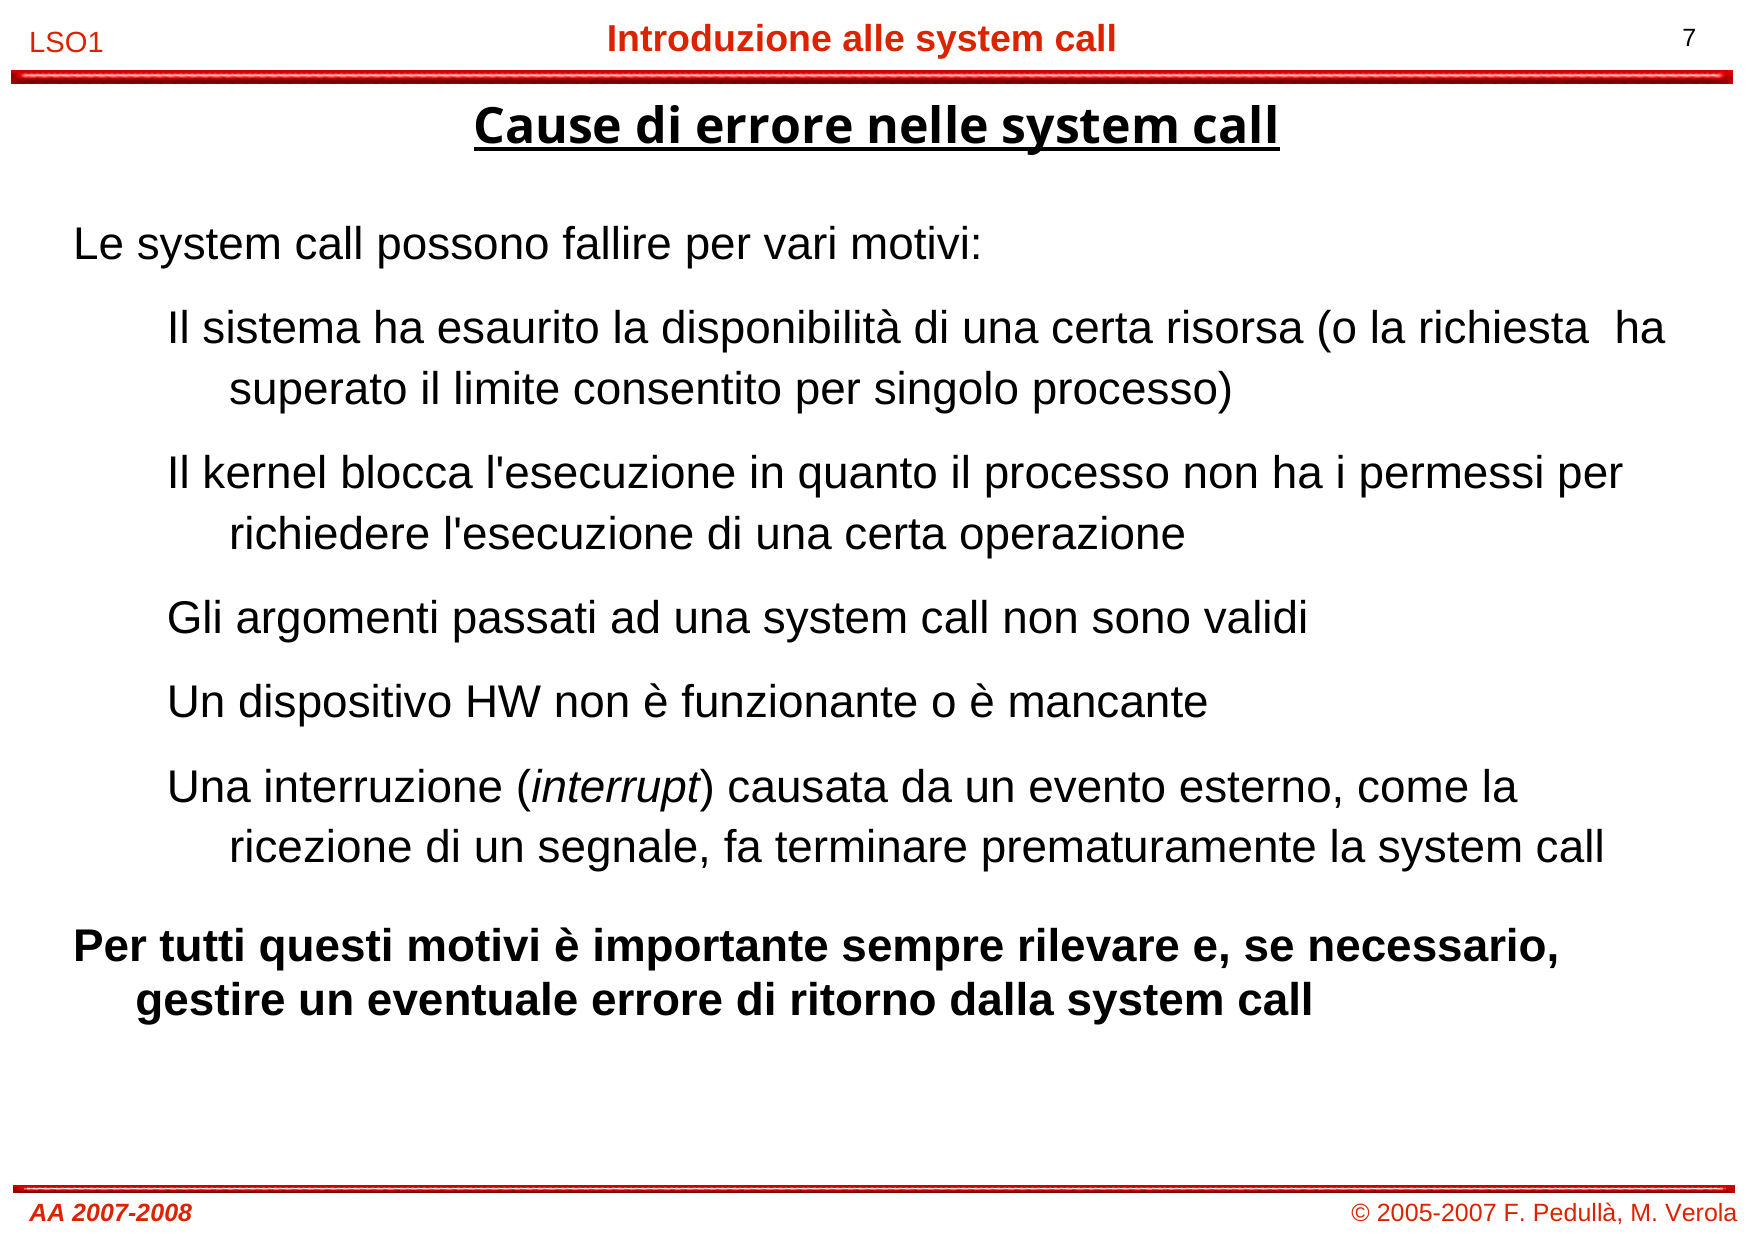

# Cause di errore nelle system call
Le system call possono fallire per vari motivi:
Il sistema ha esaurito la disponibilità di una certa risorsa (o la richiesta ha superato il limite consentito per singolo processo)
Il kernel blocca l'esecuzione in quanto il processo non ha i permessi per richiedere l'esecuzione di una certa operazione
Gli argomenti passati ad una system call non sono validi
Un dispositivo HW non è funzionante o è mancante
Una interruzione (interrupt) causata da un evento esterno, come la ricezione di un segnale, fa terminare prematuramente la system call
Per tutti questi motivi è importante sempre rilevare e, se necessario, gestire un eventuale errore di ritorno dalla system call